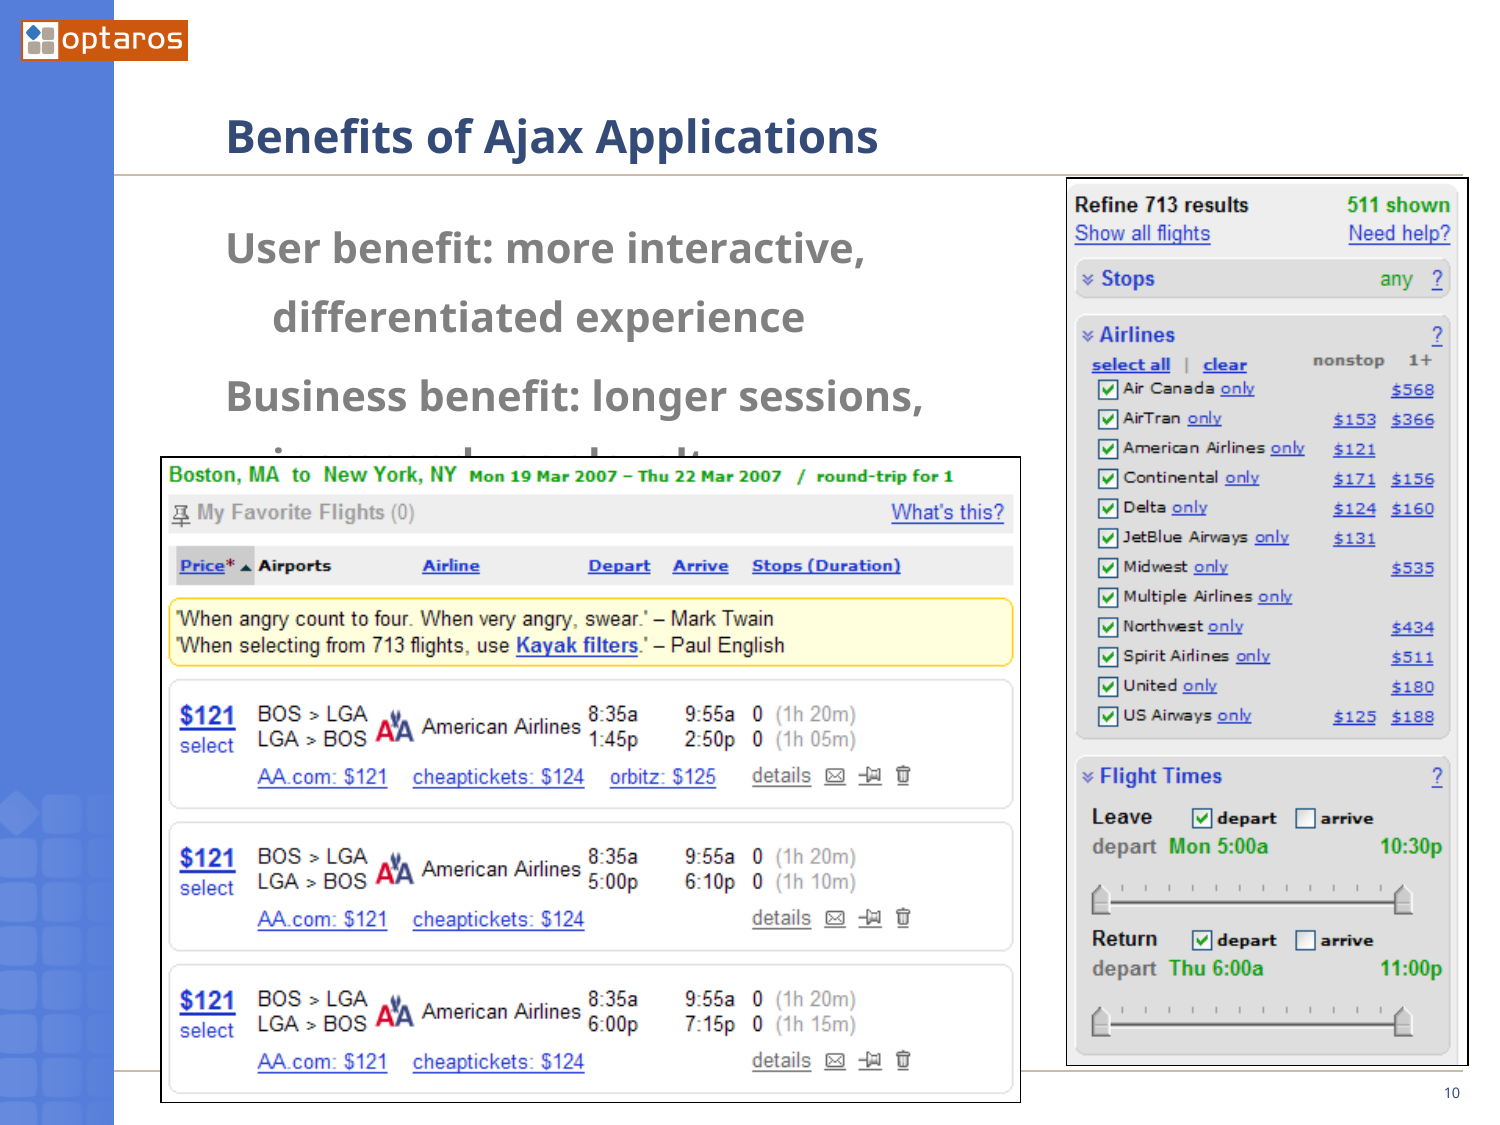

# Benefits of Ajax Applications
User benefit: more interactive, differentiated experience
Business benefit: longer sessions, increased user loyalty